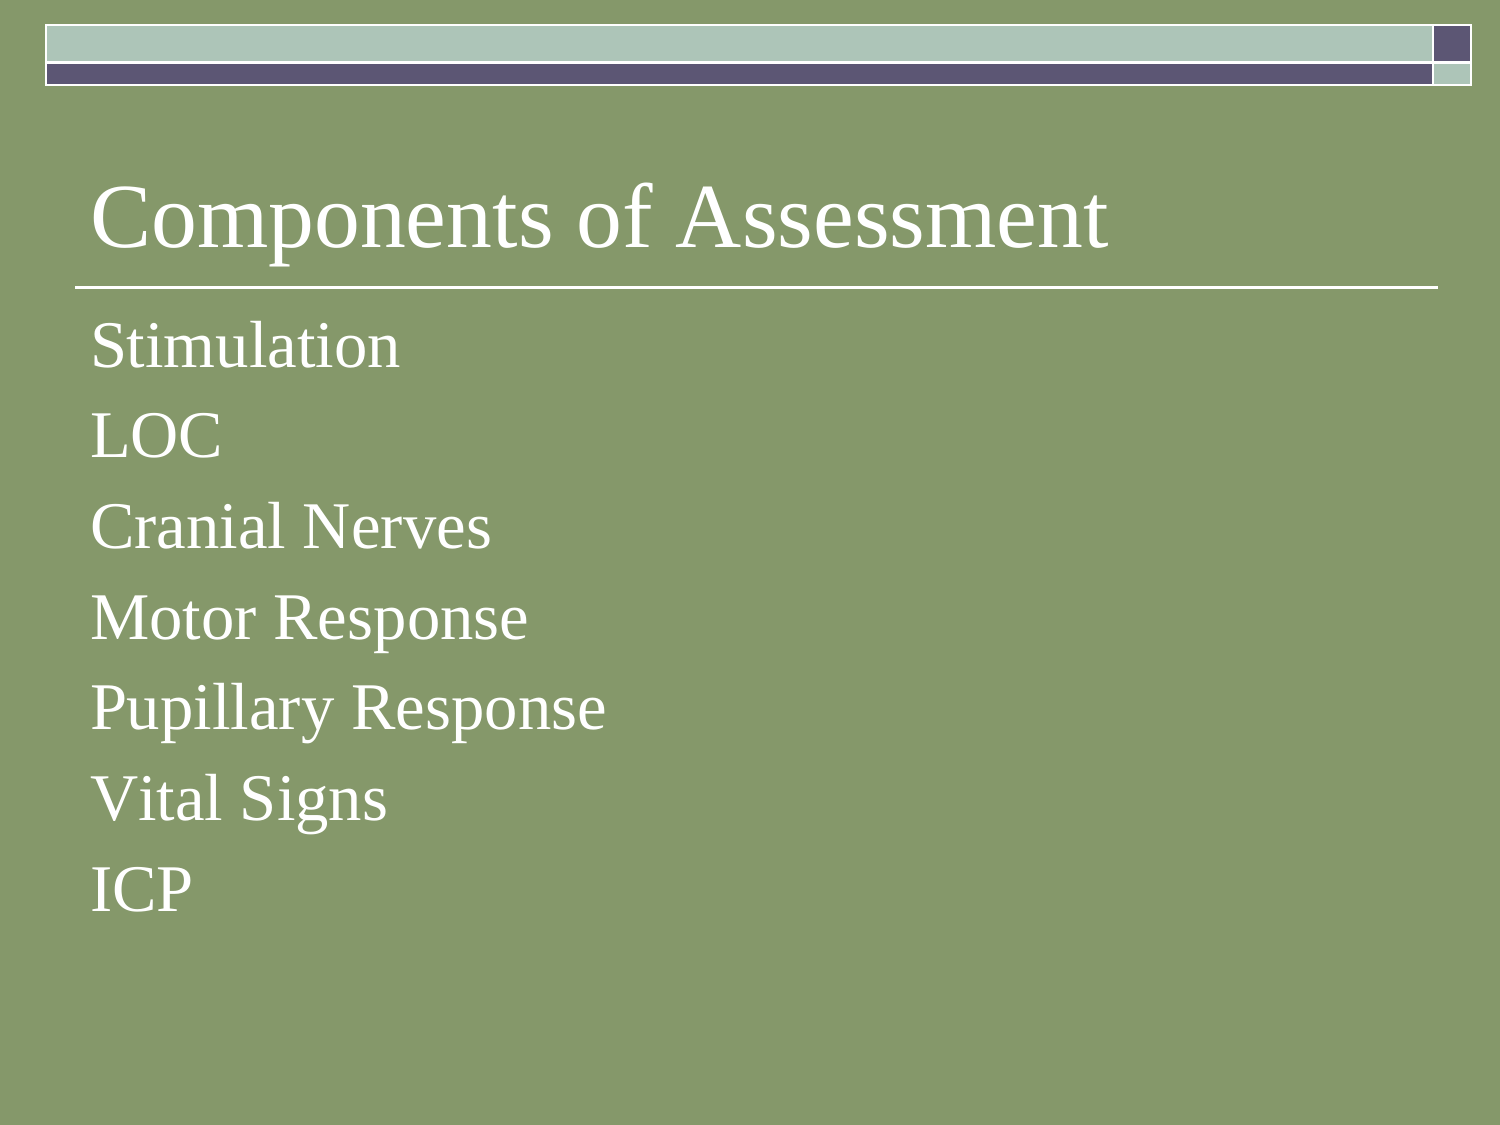

# Components of Assessment
Stimulation
LOC
Cranial Nerves
Motor Response
Pupillary Response
Vital Signs
ICP